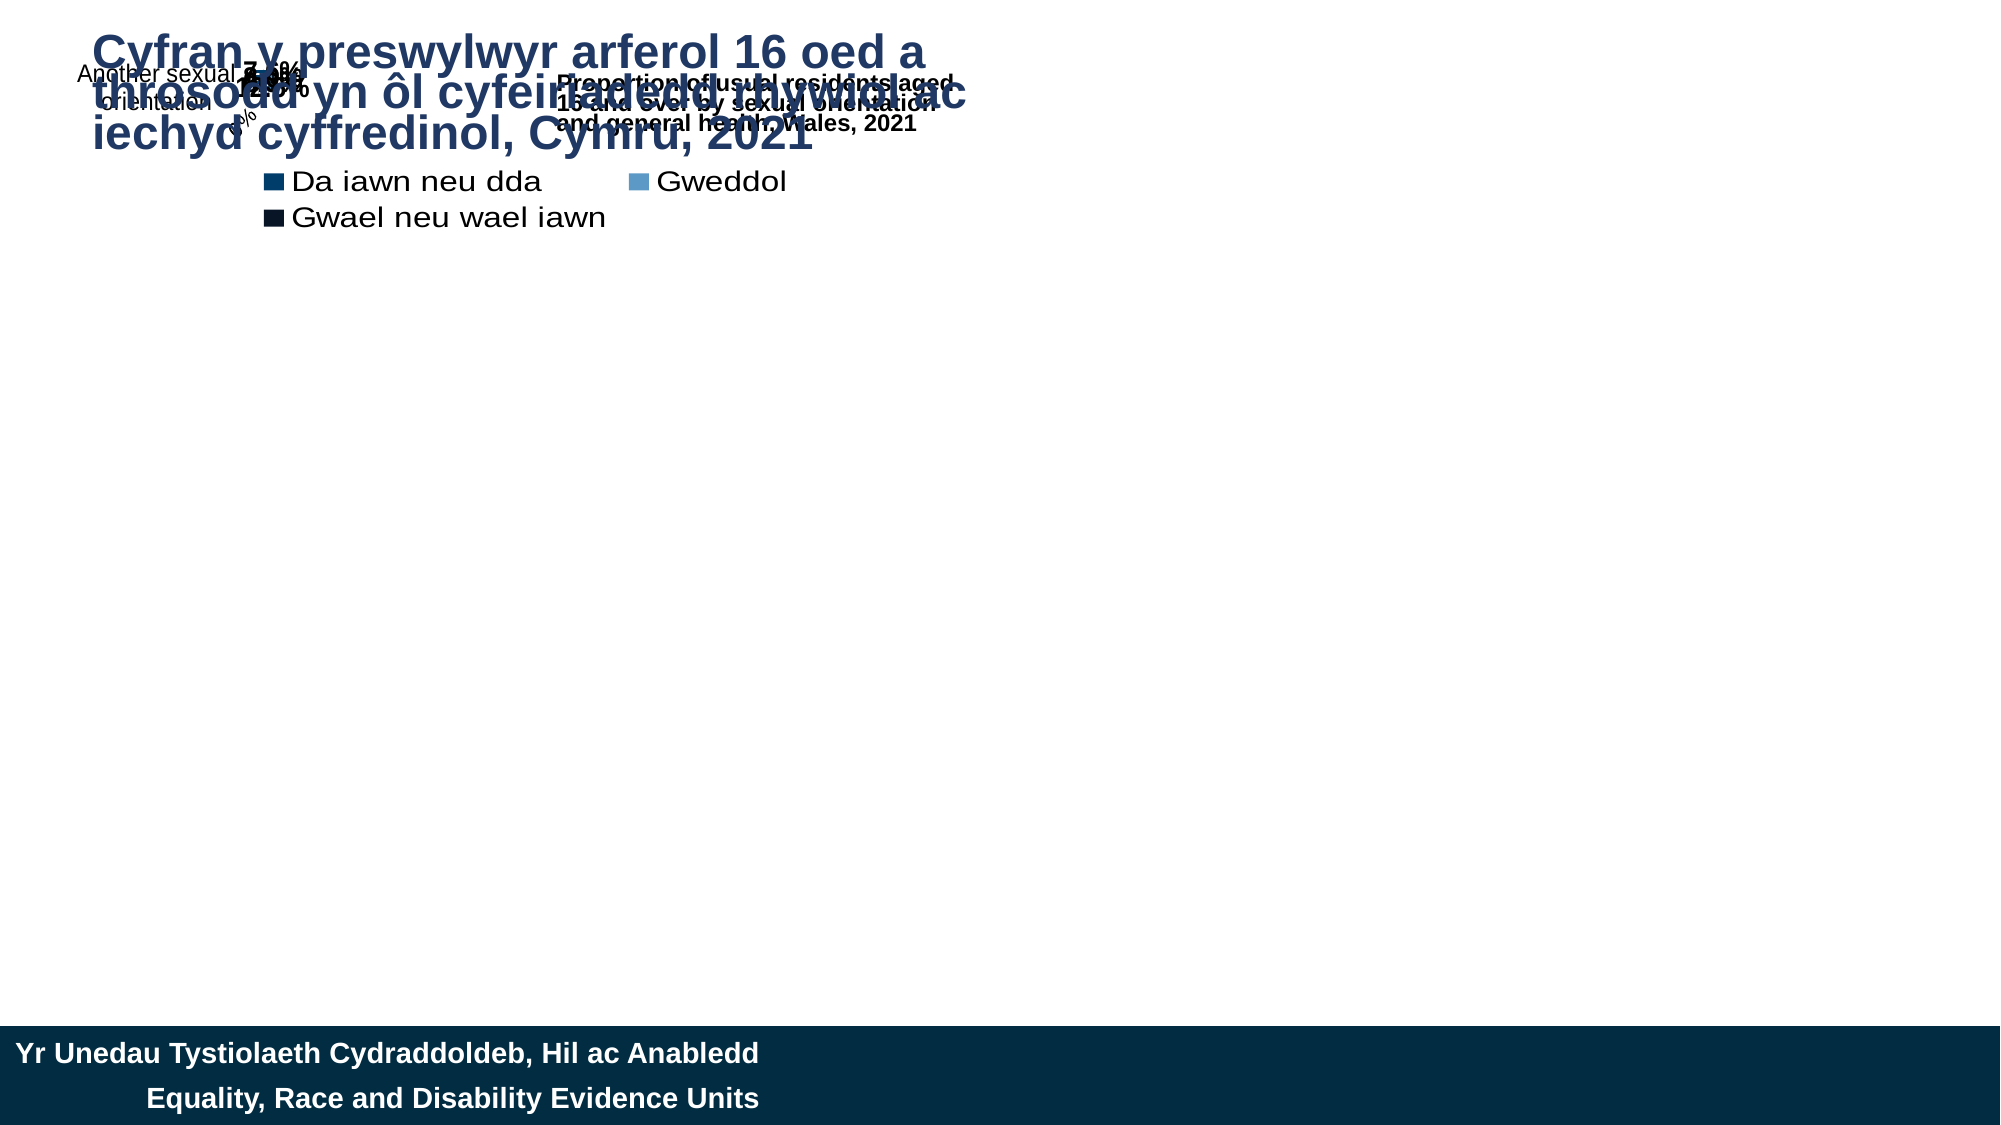

Cyfran y preswylwyr arferol 16 oed a throsodd yn ôl cyfeiriadedd rhywiol ac iechyd cyffredinol, Cymru, 2021
### Chart
| Category | Very good or good | Fair | Bad or very bad |
|---|---|---|---|
| Another sexual
orientation | 0.662492803684513 | 0.212003454231434 | 0.125503742084053 |
| Bisexual | 0.728169988055573 | 0.188910542528447 | 0.0829194694159804 |
| Straight /
Heterosexual | 0.753591665239322 | 0.166160833196425 | 0.0802475015642532 |
| Gay or Lesbian | 0.775675179129157 | 0.148683761581061 | 0.0756410592897824 |# Proportion of usual residents aged 16 and over by sexual orientation and general health, Wales, 2021
### Chart
| Category | Da iawn neu dda | Gweddol | Gwael neu wael iawn |
|---|---|---|---|
| Cyfeiriadeddau
rhywiol eraill | 0.662492803684513 | 0.212003454231434 | 0.125503742084053 |
| Deurywiol/Bi | 0.728169988055573 | 0.188910542528447 | 0.0829194694159804 |
| Heterorywiol
neu Strêt | 0.753591665239322 | 0.166160833196425 | 0.0802475015642532 |
| Hoyw neu
Lesbiaidd | 0.775675179129157 | 0.148683761581061 | 0.0756410592897824 |